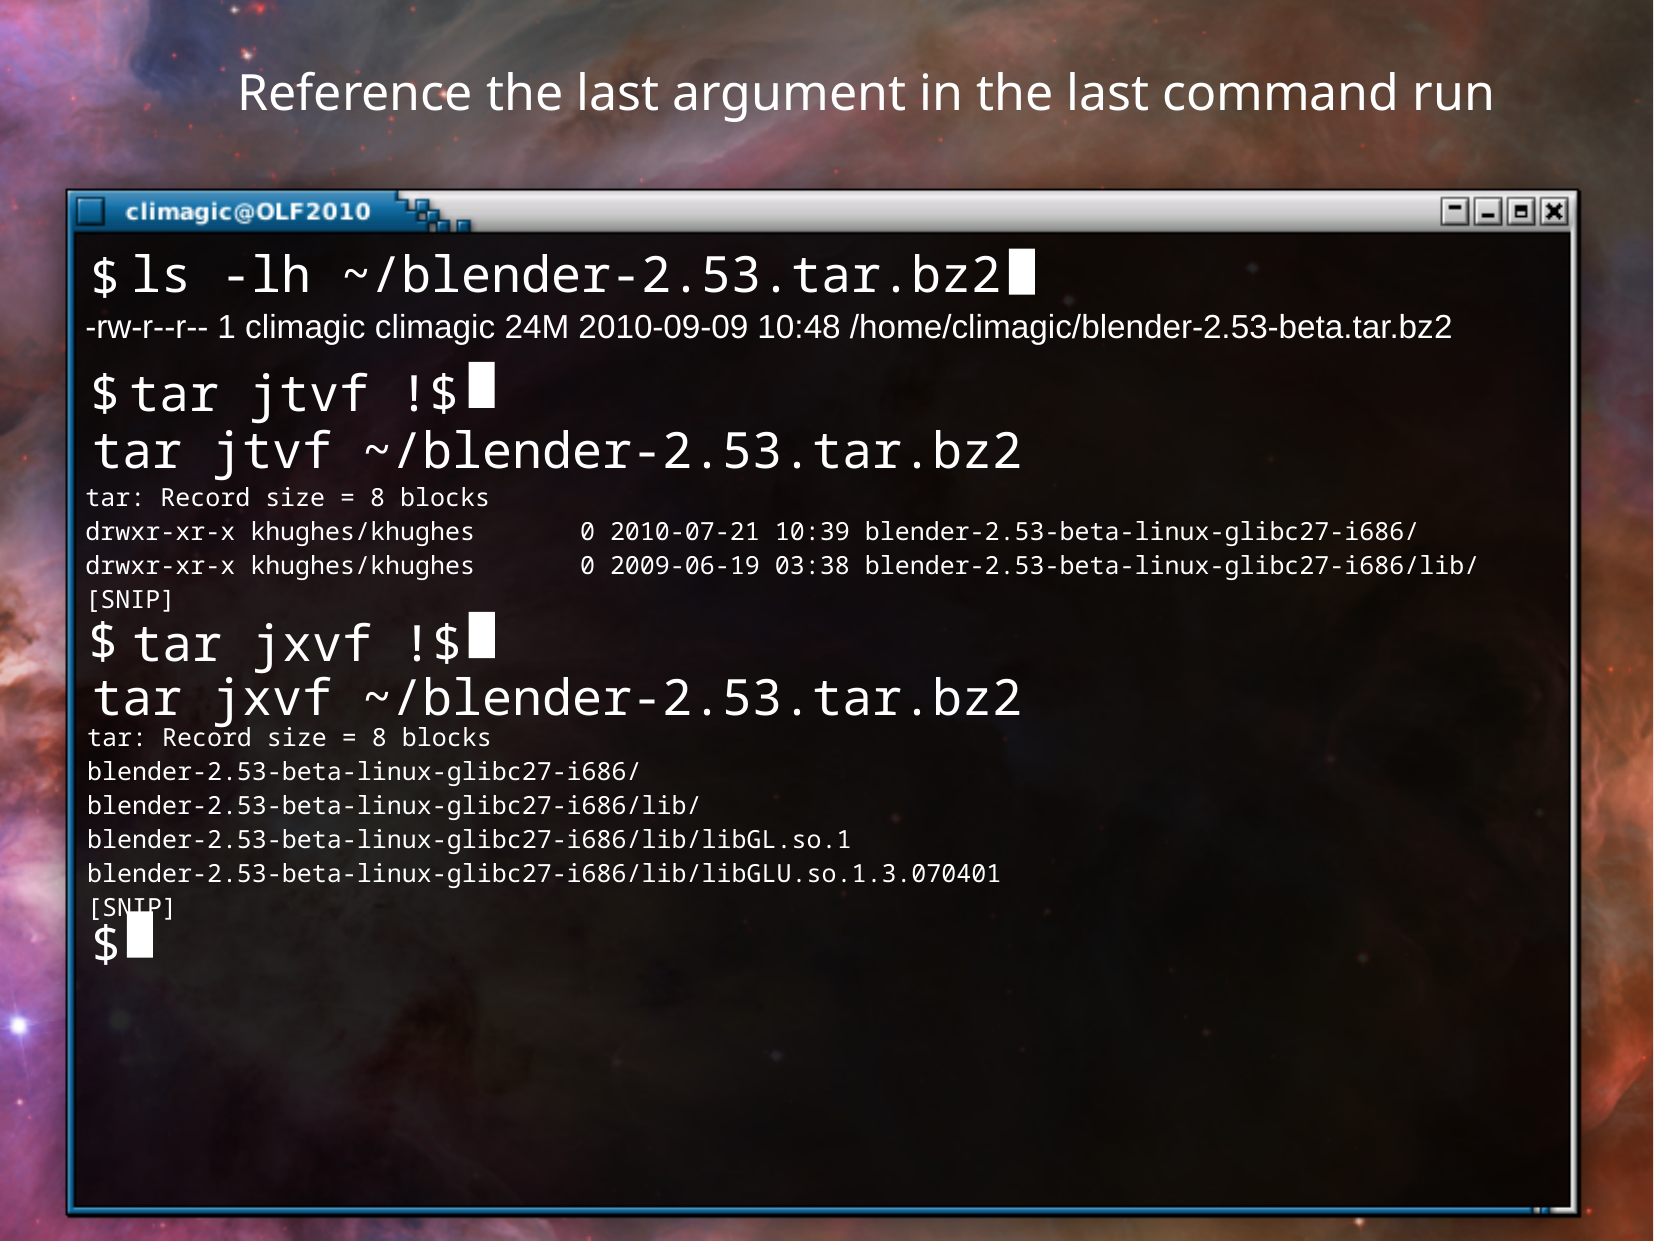

Reference the last argument in the last command run
$
# ls -lh ~/blender-2.53.tar.bz2
-rw-r--r-- 1 climagic climagic 24M 2010-09-09 10:48 /home/climagic/blender-2.53-beta.tar.bz2
$
tar jtvf !$
tar jtvf ~/blender-2.53.tar.bz2
tar: Record size = 8 blocks
drwxr-xr-x khughes/khughes 0 2010-07-21 10:39 blender-2.53-beta-linux-glibc27-i686/
drwxr-xr-x khughes/khughes 0 2009-06-19 03:38 blender-2.53-beta-linux-glibc27-i686/lib/
[SNIP]
$
tar jxvf !$
tar jxvf ~/blender-2.53.tar.bz2
tar: Record size = 8 blocks
blender-2.53-beta-linux-glibc27-i686/
blender-2.53-beta-linux-glibc27-i686/lib/
blender-2.53-beta-linux-glibc27-i686/lib/libGL.so.1
blender-2.53-beta-linux-glibc27-i686/lib/libGLU.so.1.3.070401
[SNIP]
$